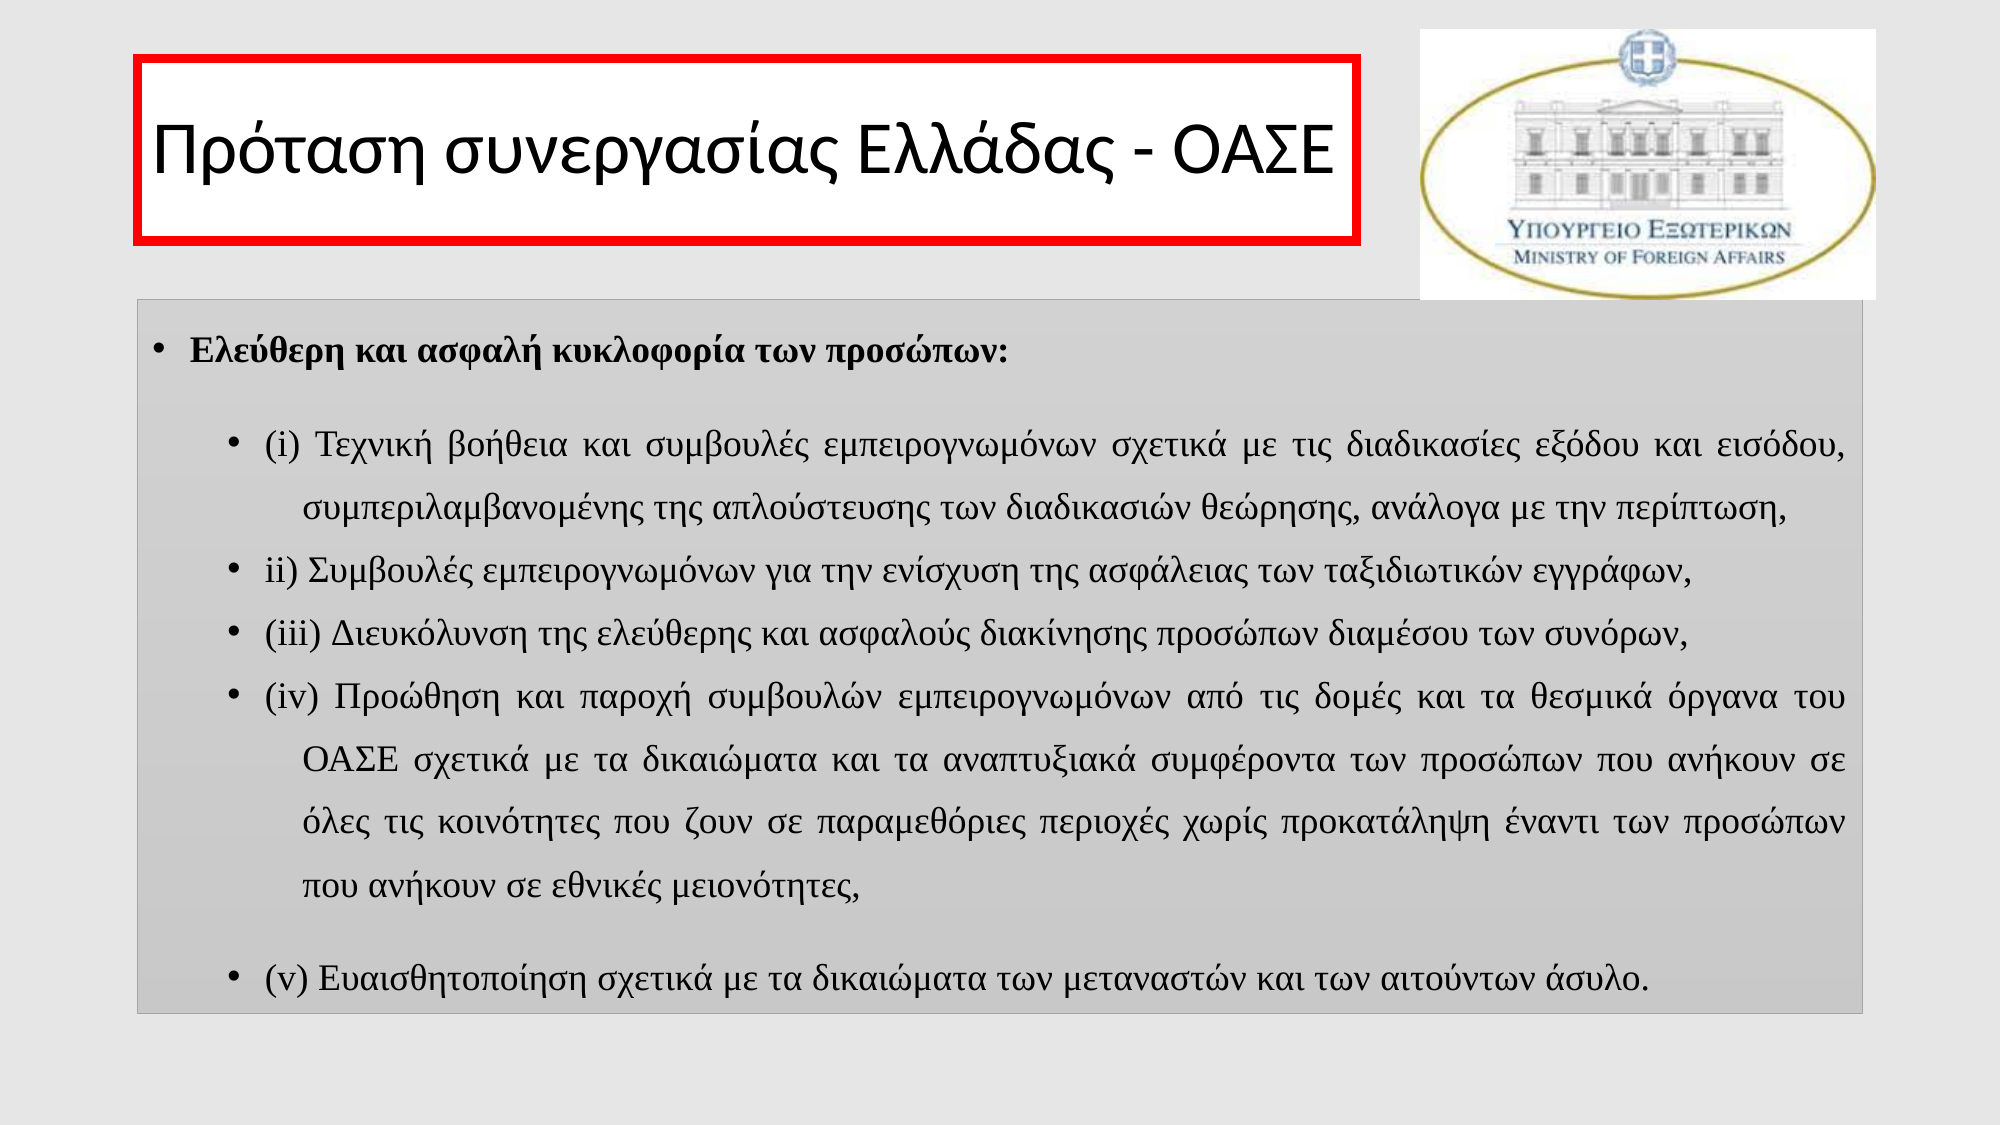

Πρόταση συνεργασίας Ελλάδας - ΟΑΣΕ
# Ελεύθερη και ασφαλή κυκλοφορία των προσώπων:
(i) Τεχνική βοήθεια και συμβουλές εμπειρογνωμόνων σχετικά με τις διαδικασίες εξόδου και εισόδου, συμπεριλαμβανομένης της απλούστευσης των διαδικασιών θεώρησης, ανάλογα με την περίπτωση,
ii) Συμβουλές εμπειρογνωμόνων για την ενίσχυση της ασφάλειας των ταξιδιωτικών εγγράφων,
(iii) Διευκόλυνση της ελεύθερης και ασφαλούς διακίνησης προσώπων διαμέσου των συνόρων,
(iv) Προώθηση και παροχή συμβουλών εμπειρογνωμόνων από τις δομές και τα θεσμικά όργανα του ΟΑΣΕ σχετικά με τα δικαιώματα και τα αναπτυξιακά συμφέροντα των προσώπων που ανήκουν σε όλες τις κοινότητες που ζουν σε παραμεθόριες περιοχές χωρίς προκατάληψη έναντι των προσώπων που ανήκουν σε εθνικές μειονότητες,
(v) Ευαισθητοποίηση σχετικά με τα δικαιώματα των μεταναστών και των αιτούντων άσυλο.